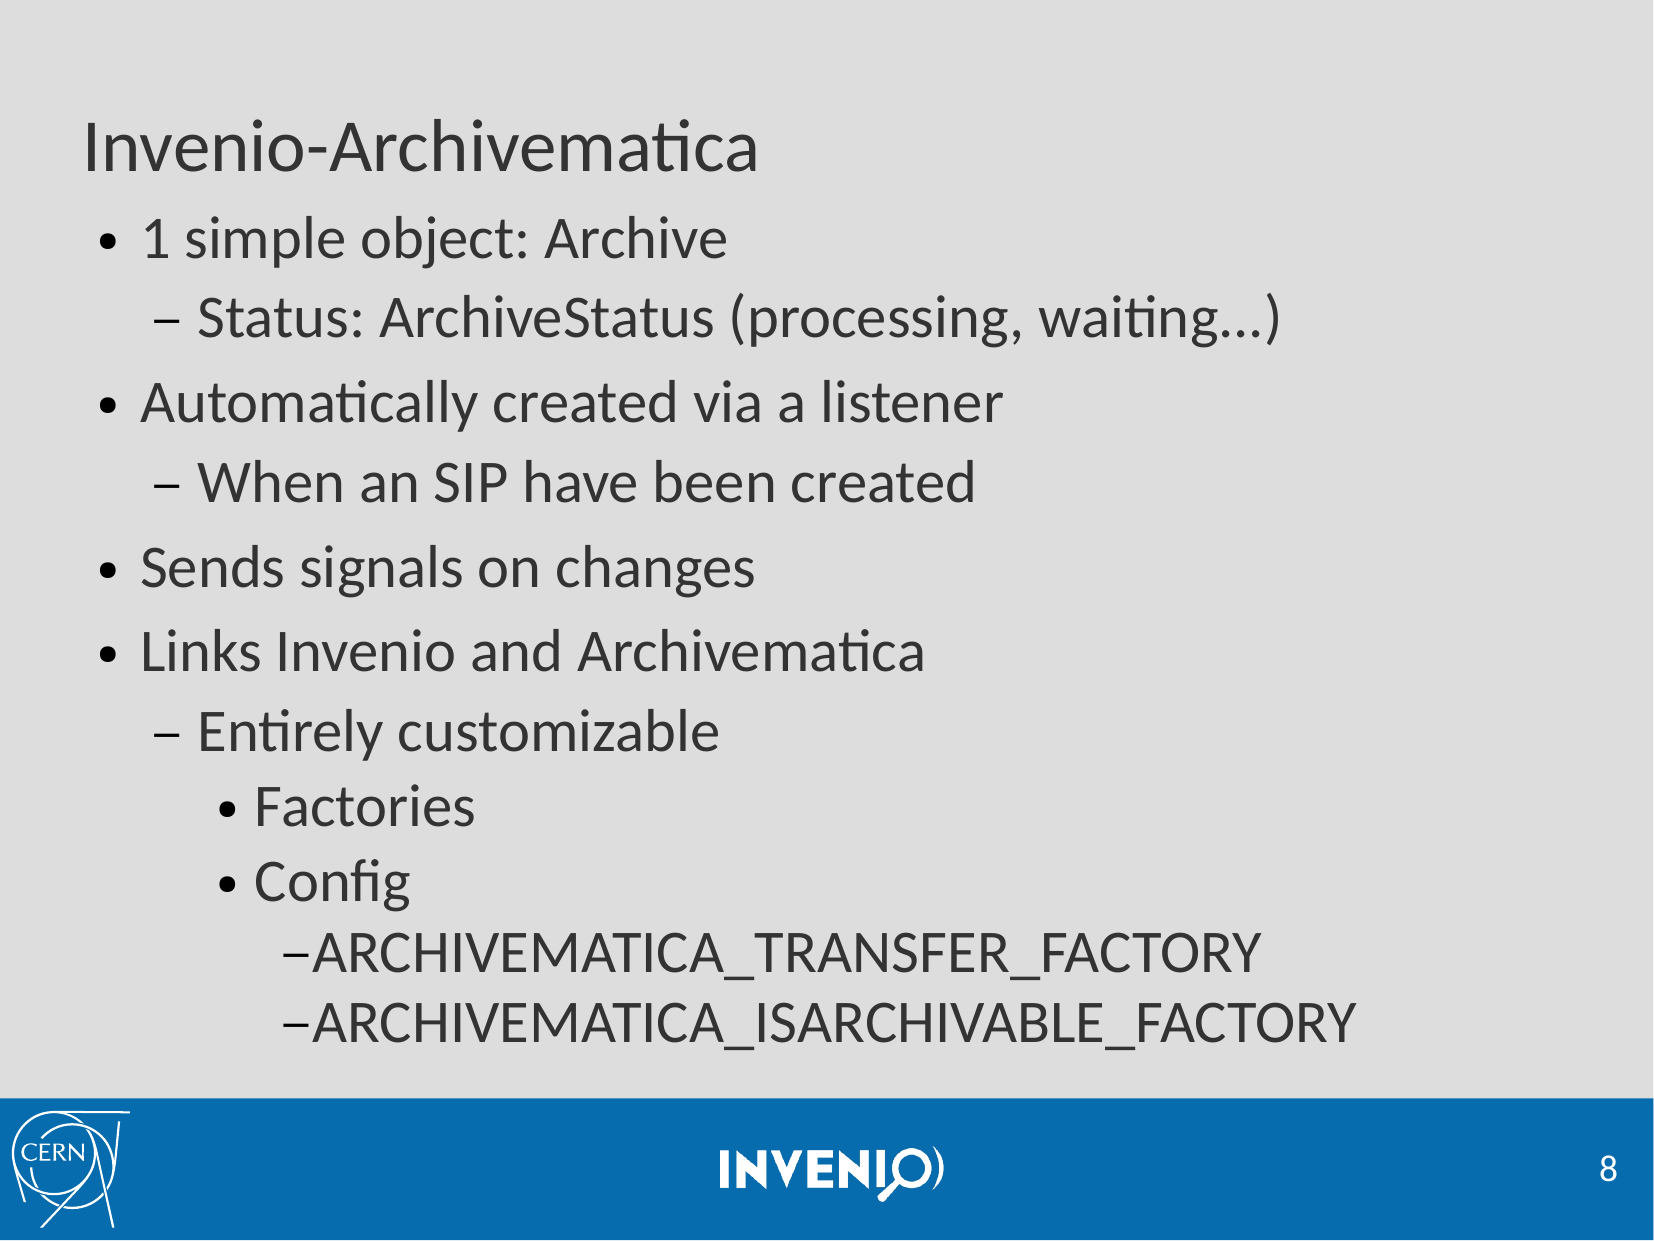

# Invenio-Archivematica
1 simple object: Archive
Status: ArchiveStatus (processing, waiting...)
Automatically created via a listener
When an SIP have been created
Sends signals on changes
Links Invenio and Archivematica
Entirely customizable
Factories
Config
ARCHIVEMATICA_TRANSFER_FACTORY
ARCHIVEMATICA_ISARCHIVABLE_FACTORY
8